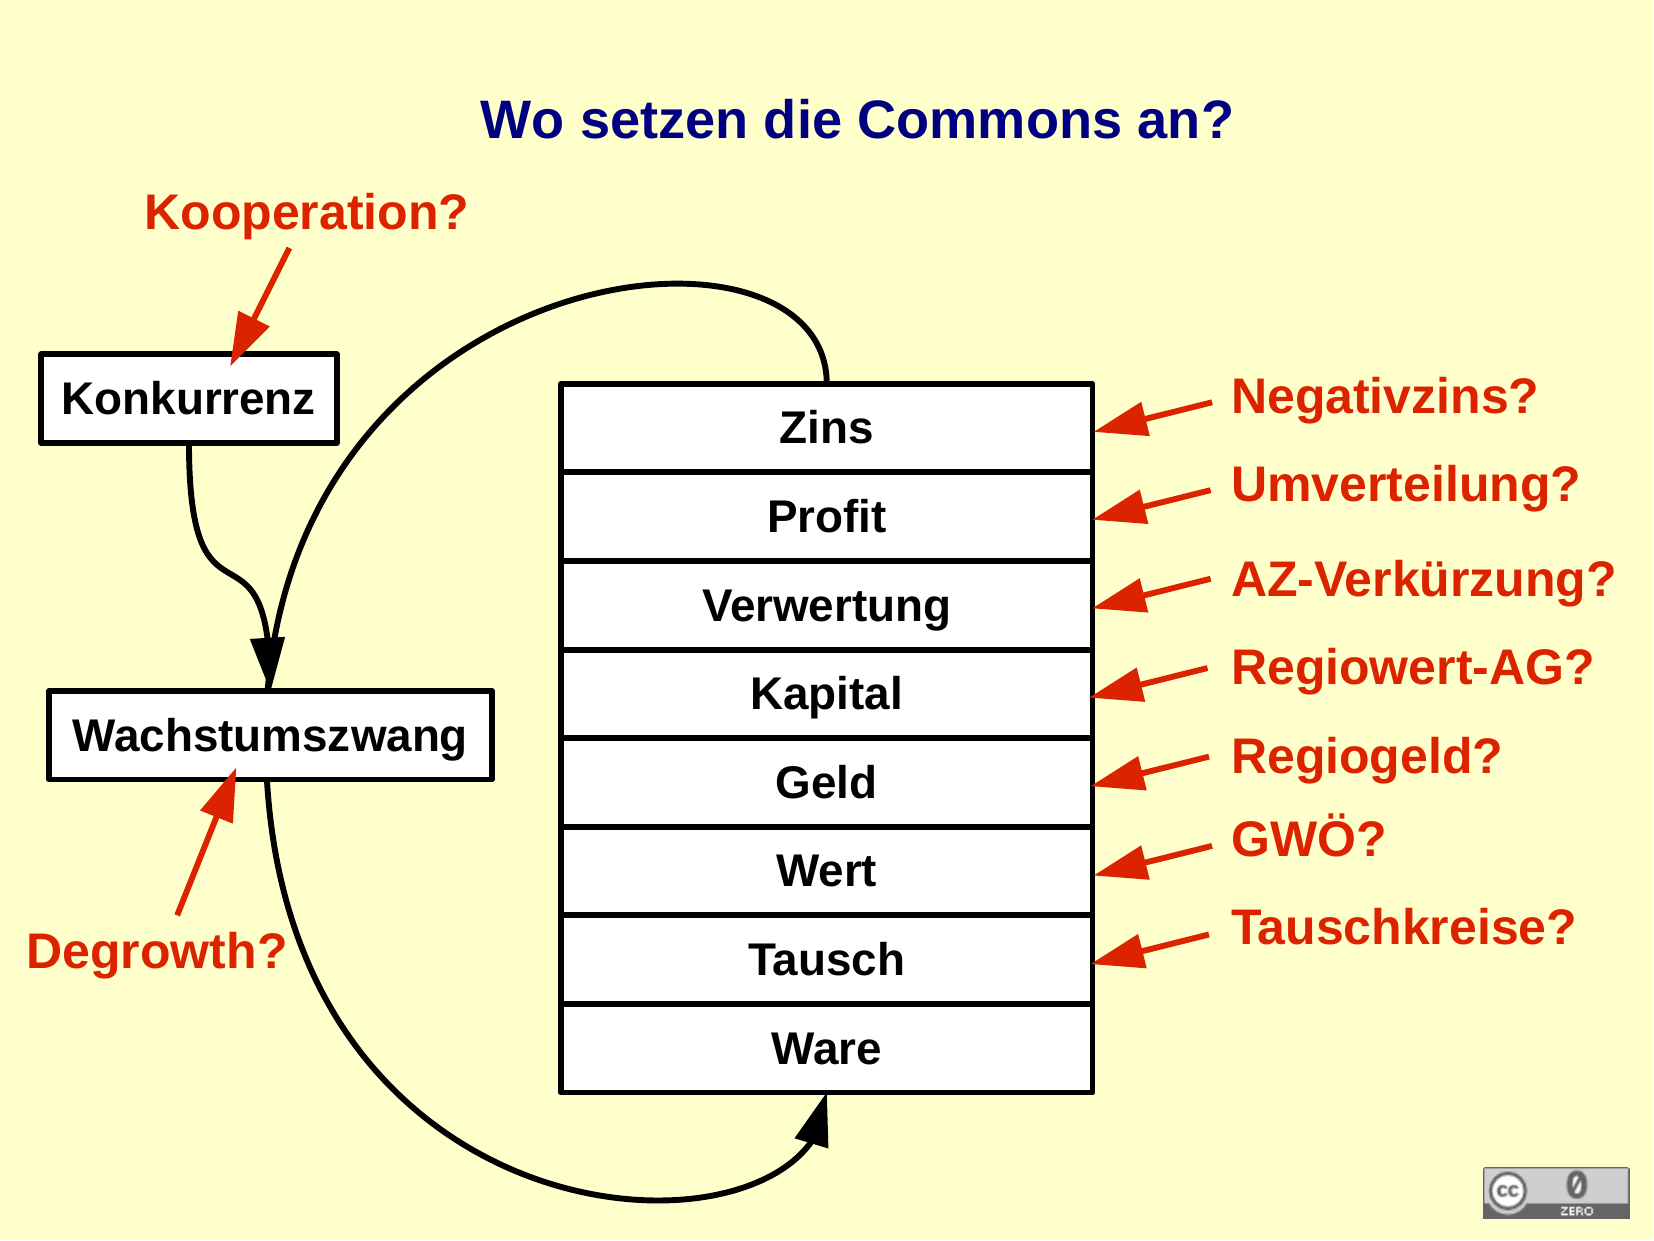

# Wo setzen die Commons an?
Kooperation?
Konkurrenz
Negativzins?
Zins
Umverteilung?
Profit
AZ-Verkürzung?
Verwertung
Regiowert-AG?
Kapital
Wachstumszwang
Regiogeld?
Geld
GWÖ?
Wert
Tauschkreise?
Tausch
Degrowth?
Ware